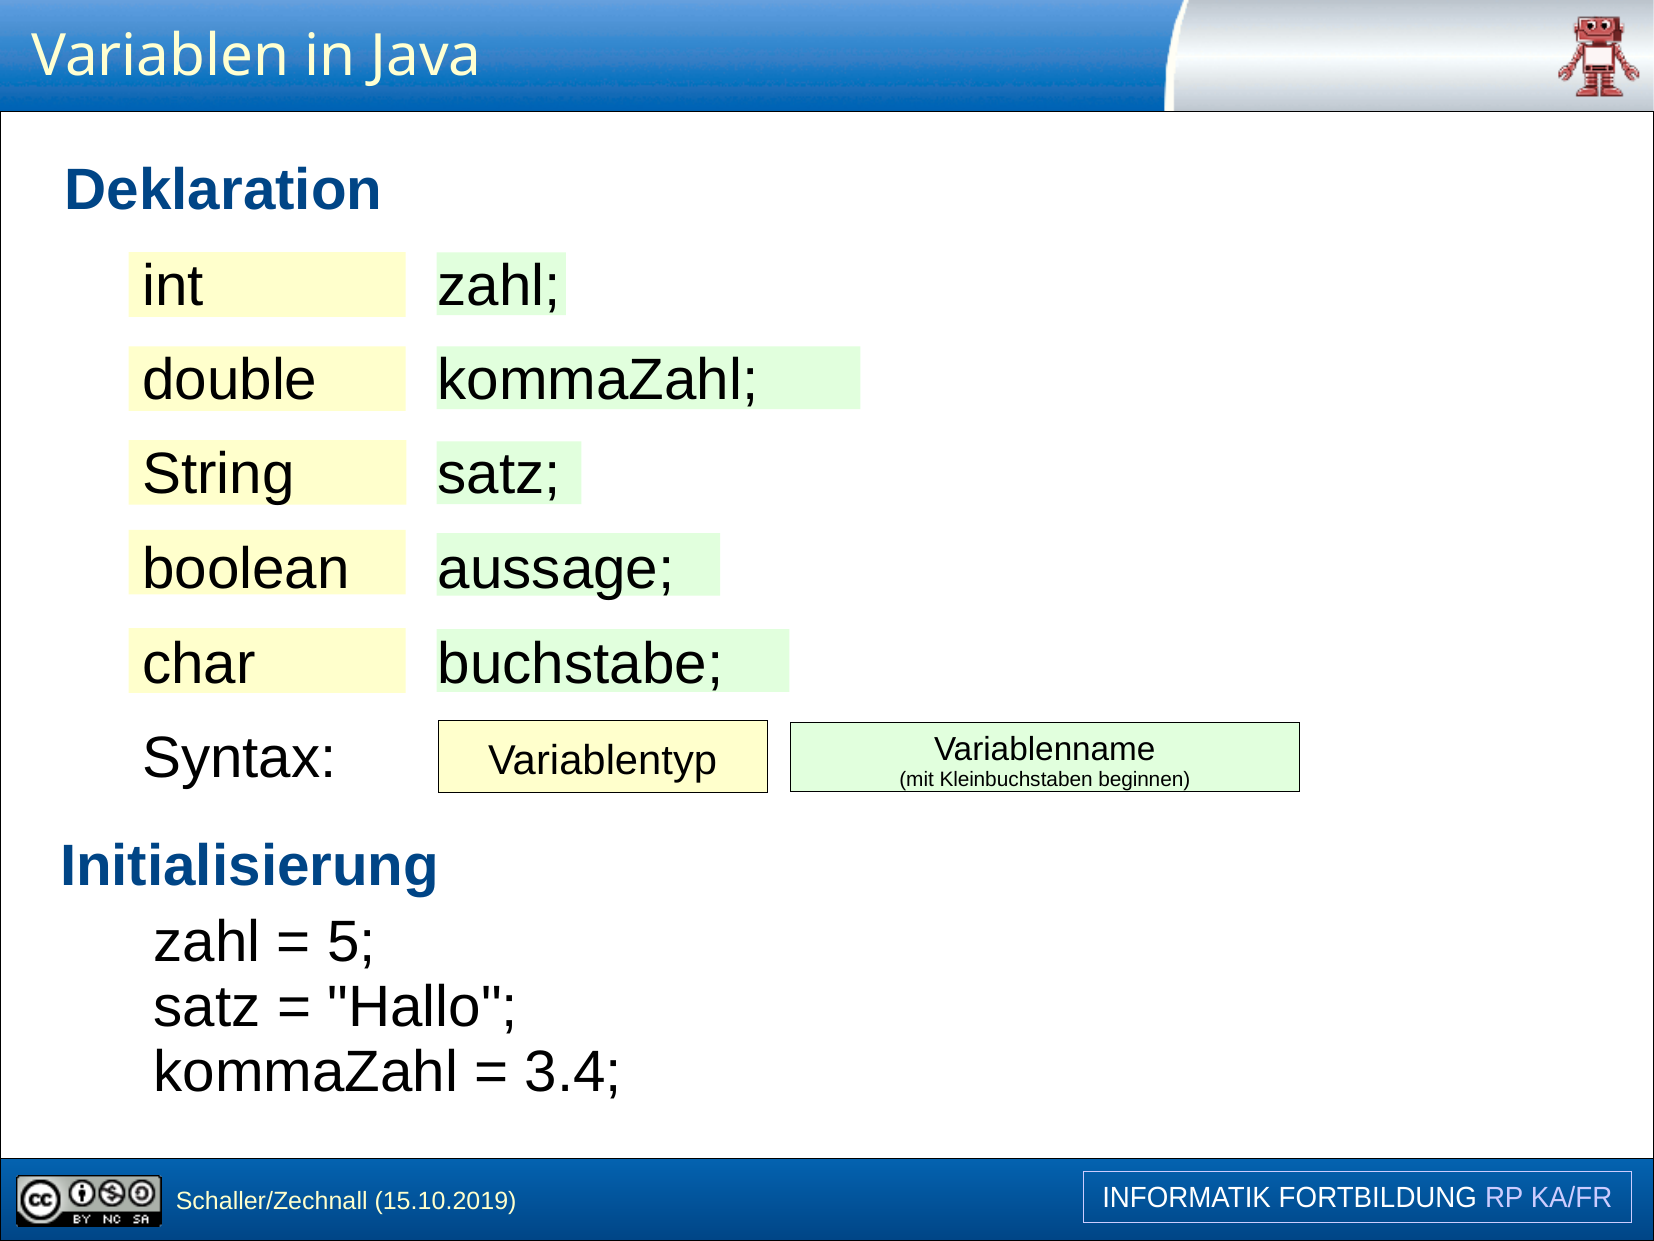

# Variablen in Java
Deklaration
int				zahl;
double 		kommaZahl;
String 		satz;
boolean 	aussage;
char 			buchstabe;
Syntax:
Variablentyp
Variablenname
(mit Kleinbuchstaben beginnen)
Initialisierung
zahl = 5;
satz = "Hallo";
kommaZahl = 3.4;
7
23.04.2009